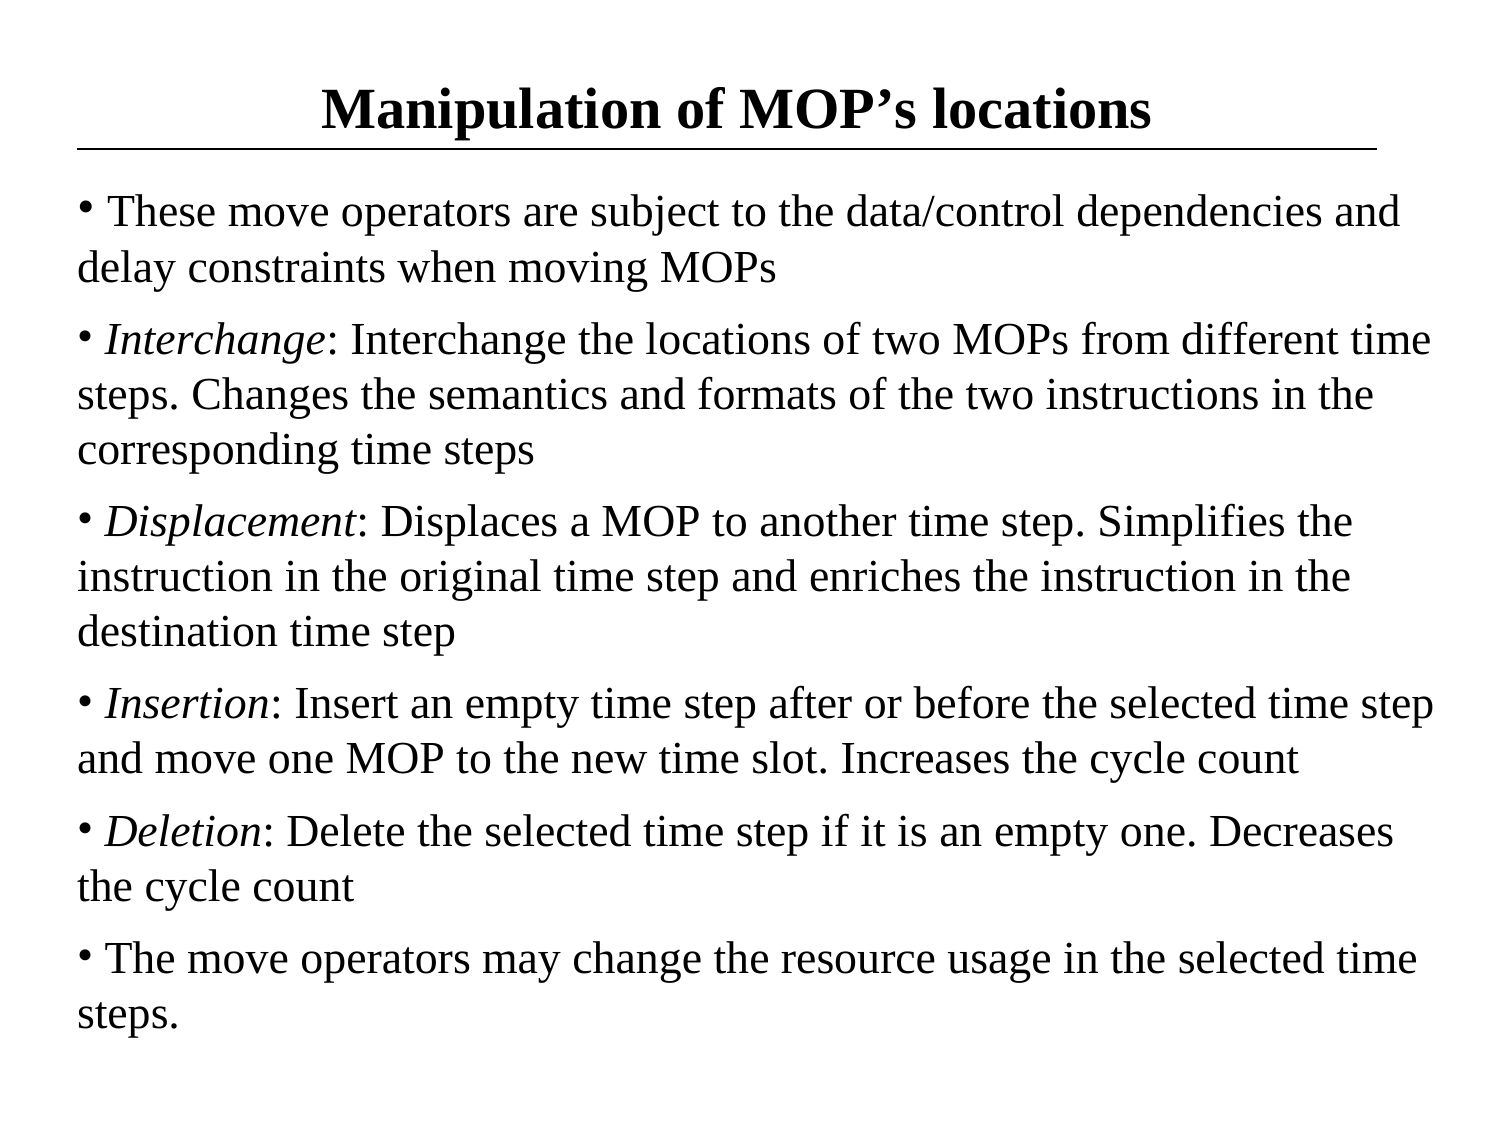

# Manipulation of MOP’s locations
 These move operators are subject to the data/control dependencies and delay constraints when moving MOPs
 Interchange: Interchange the locations of two MOPs from different time steps. Changes the semantics and formats of the two instructions in the corresponding time steps
 Displacement: Displaces a MOP to another time step. Simplifies the instruction in the original time step and enriches the instruction in the destination time step
 Insertion: Insert an empty time step after or before the selected time step and move one MOP to the new time slot. Increases the cycle count
 Deletion: Delete the selected time step if it is an empty one. Decreases the cycle count
 The move operators may change the resource usage in the selected time steps.